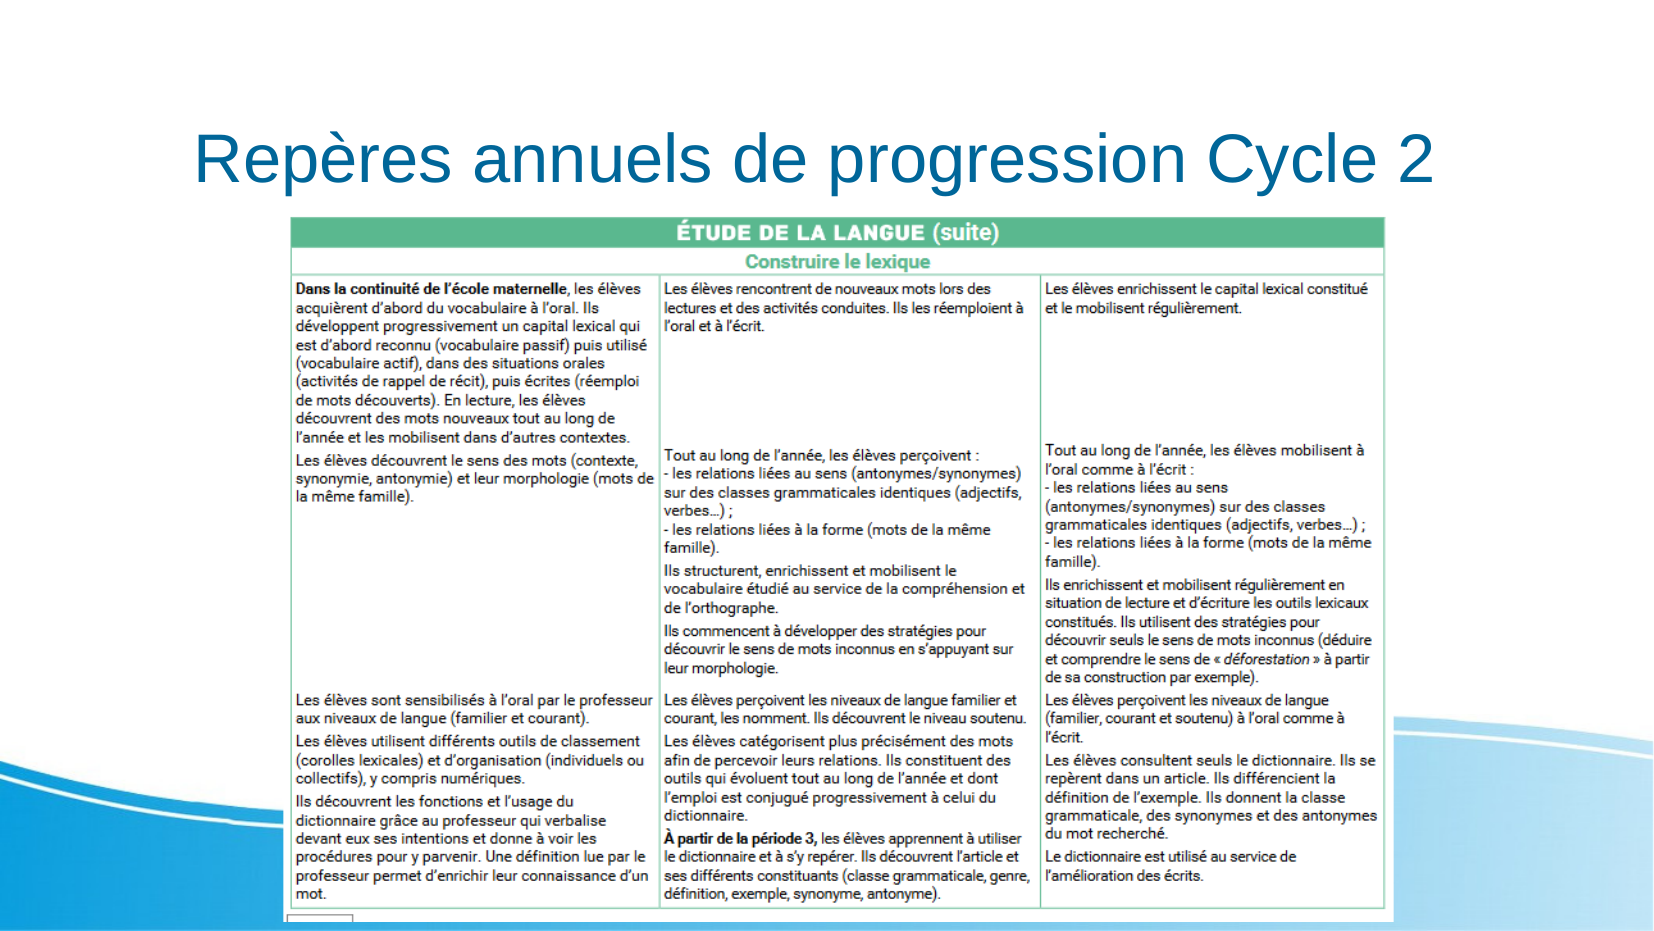

# Repères annuels de progression Cycle 2